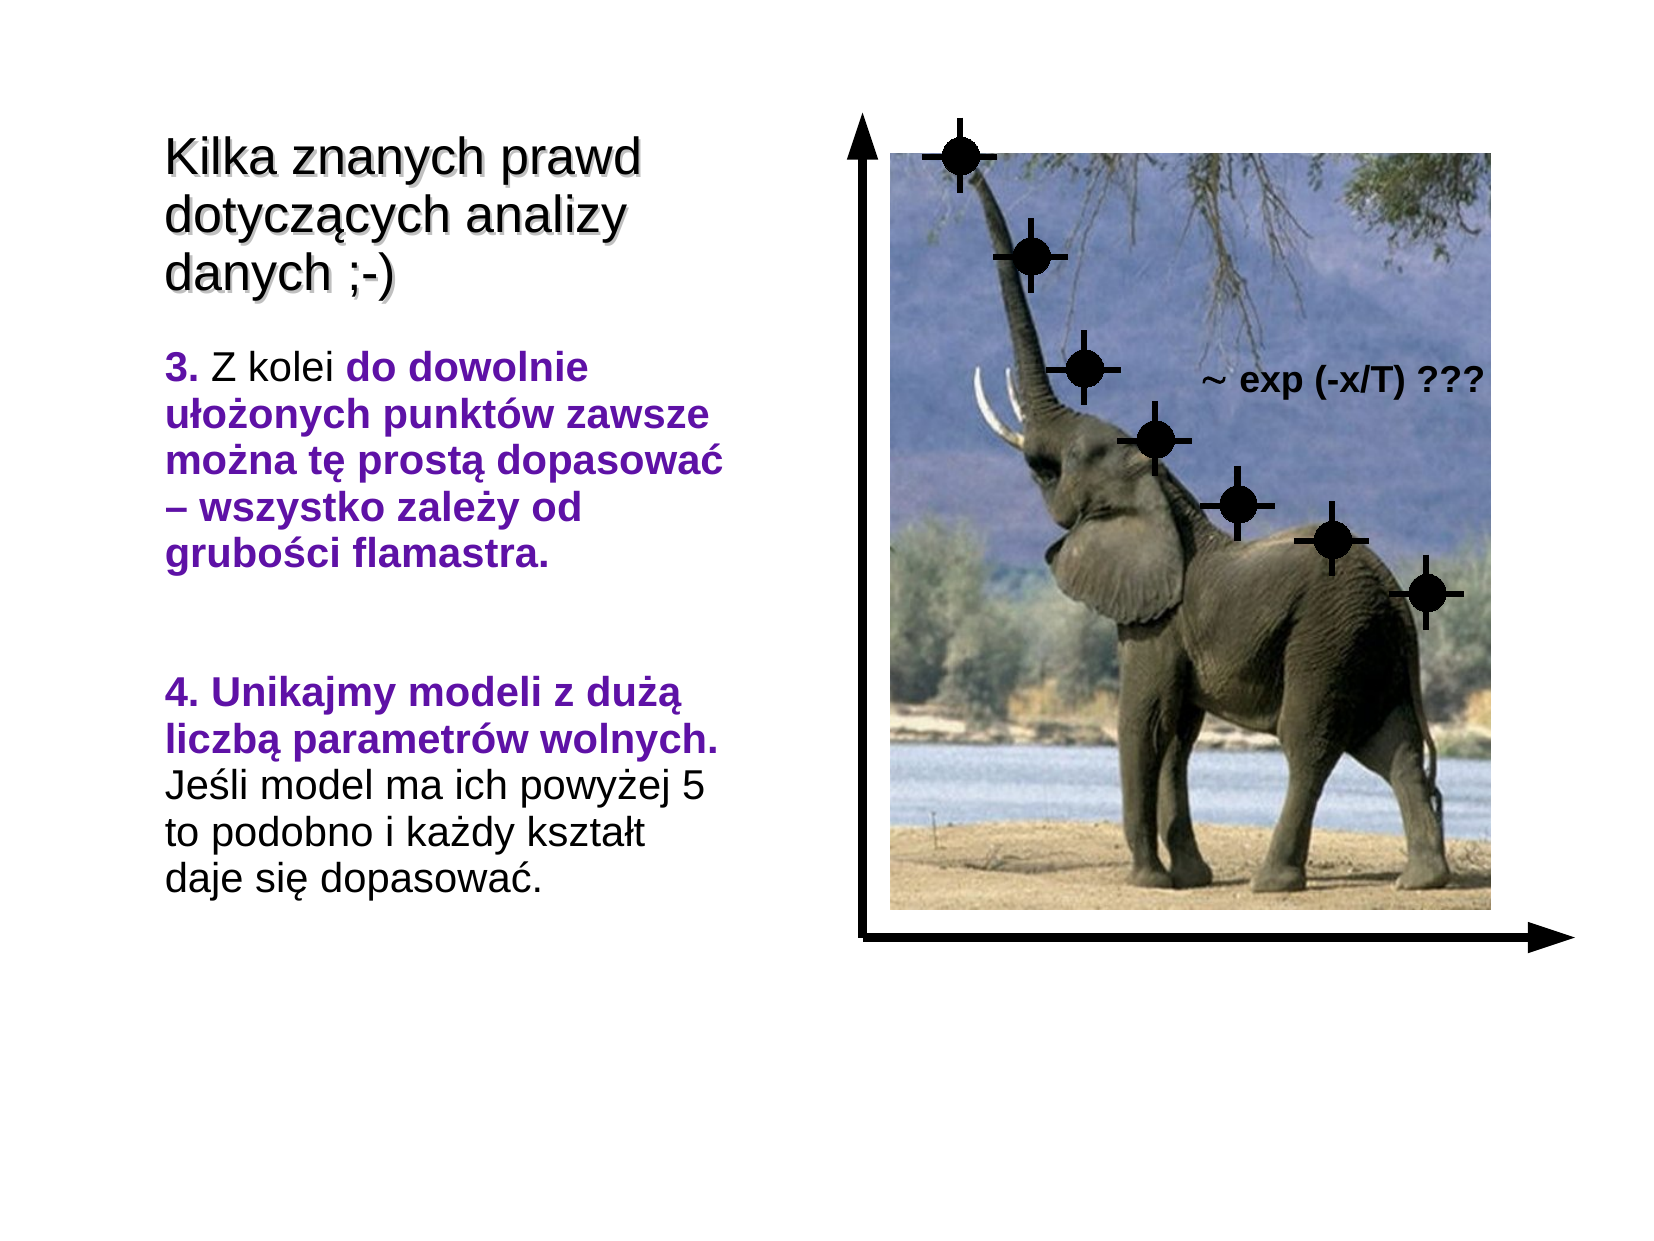

Kilka znanych prawd dotyczących analizy danych ;-)
3. Z kolei do dowolnie ułożonych punktów zawsze można tę prostą dopasować – wszystko zależy od grubości flamastra.
4. Unikajmy modeli z dużą liczbą parametrów wolnych. Jeśli model ma ich powyżej 5 to podobno i każdy kształt daje się dopasować.
 exp (-x/T) ???